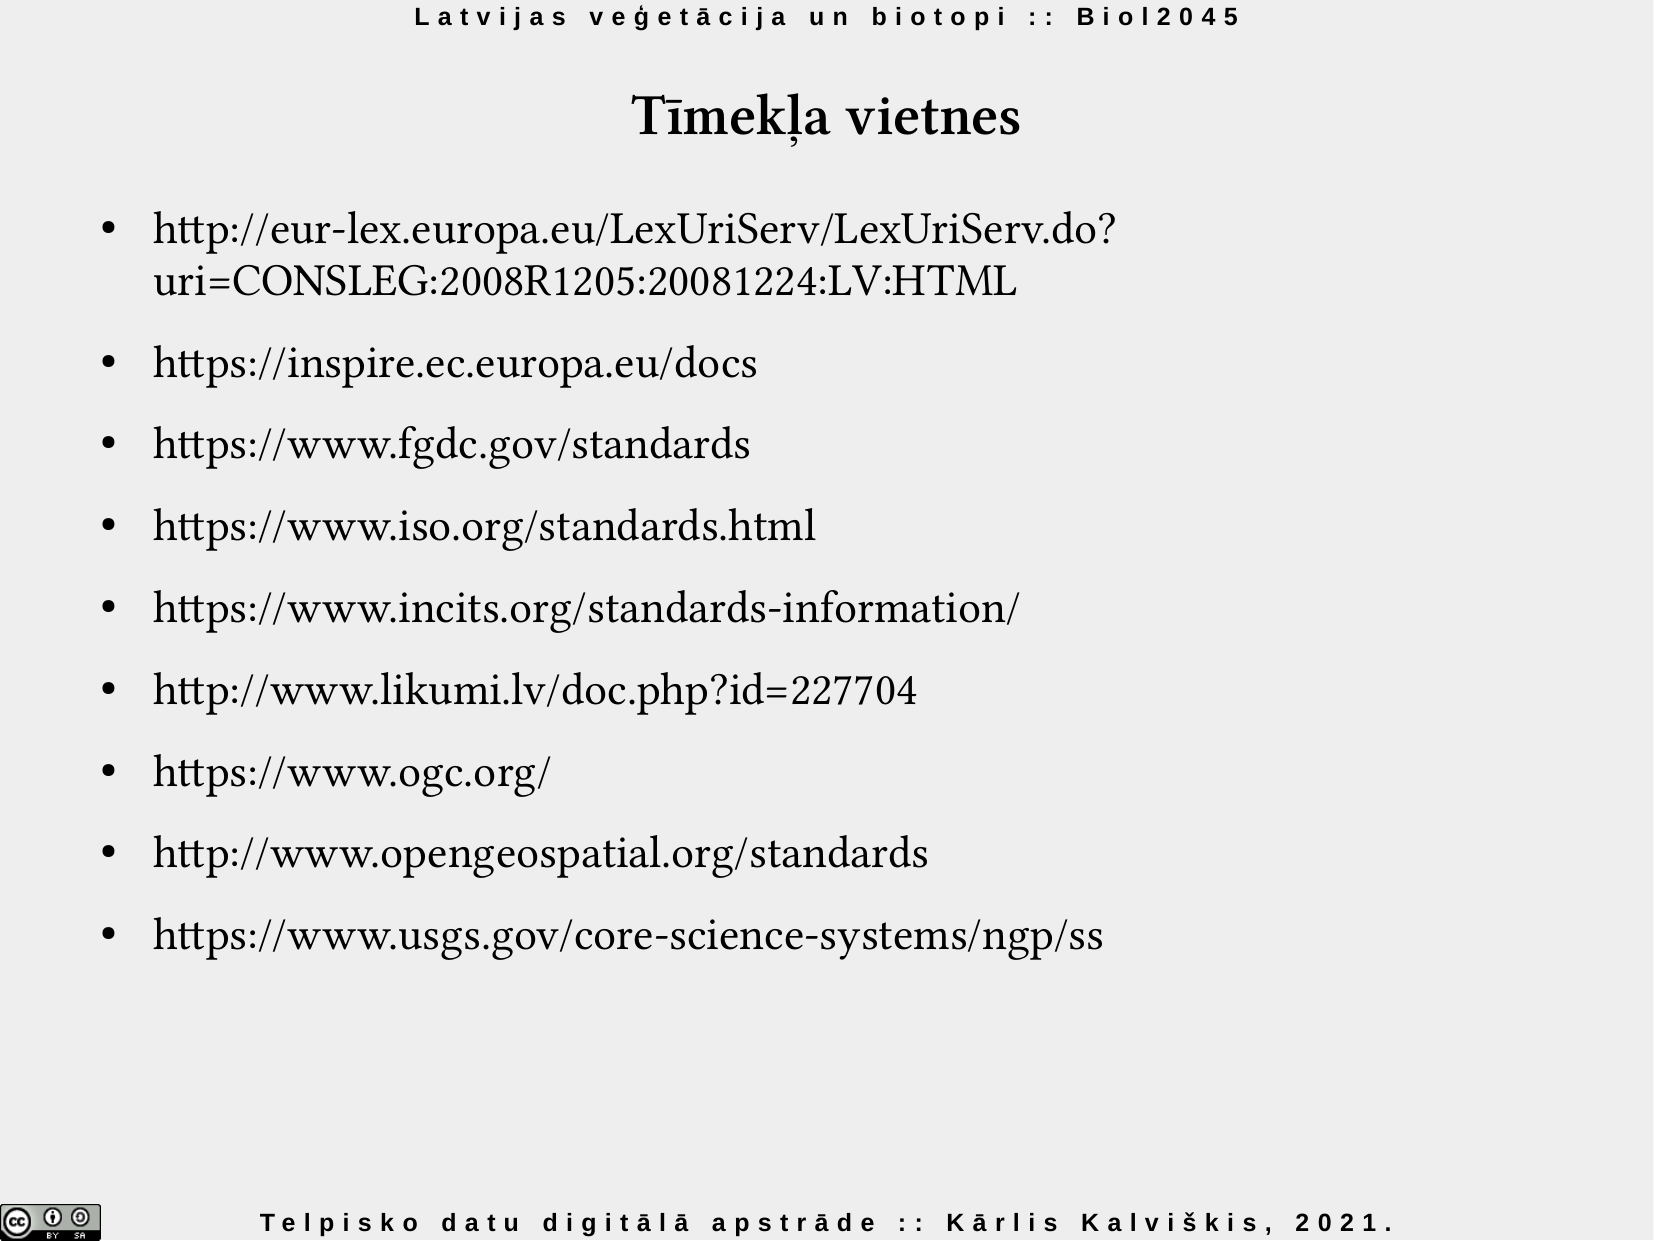

# Tīmekļa vietnes
http://eur-lex.europa.eu/LexUriServ/LexUriServ.do?uri=CONSLEG:2008R1205:20081224:LV:HTML
https://inspire.ec.europa.eu/docs
https://www.fgdc.gov/standards
https://www.iso.org/standards.html
https://www.incits.org/standards-information/
http://www.likumi.lv/doc.php?id=227704
https://www.ogc.org/
http://www.opengeospatial.org/standards
https://www.usgs.gov/core-science-systems/ngp/ss